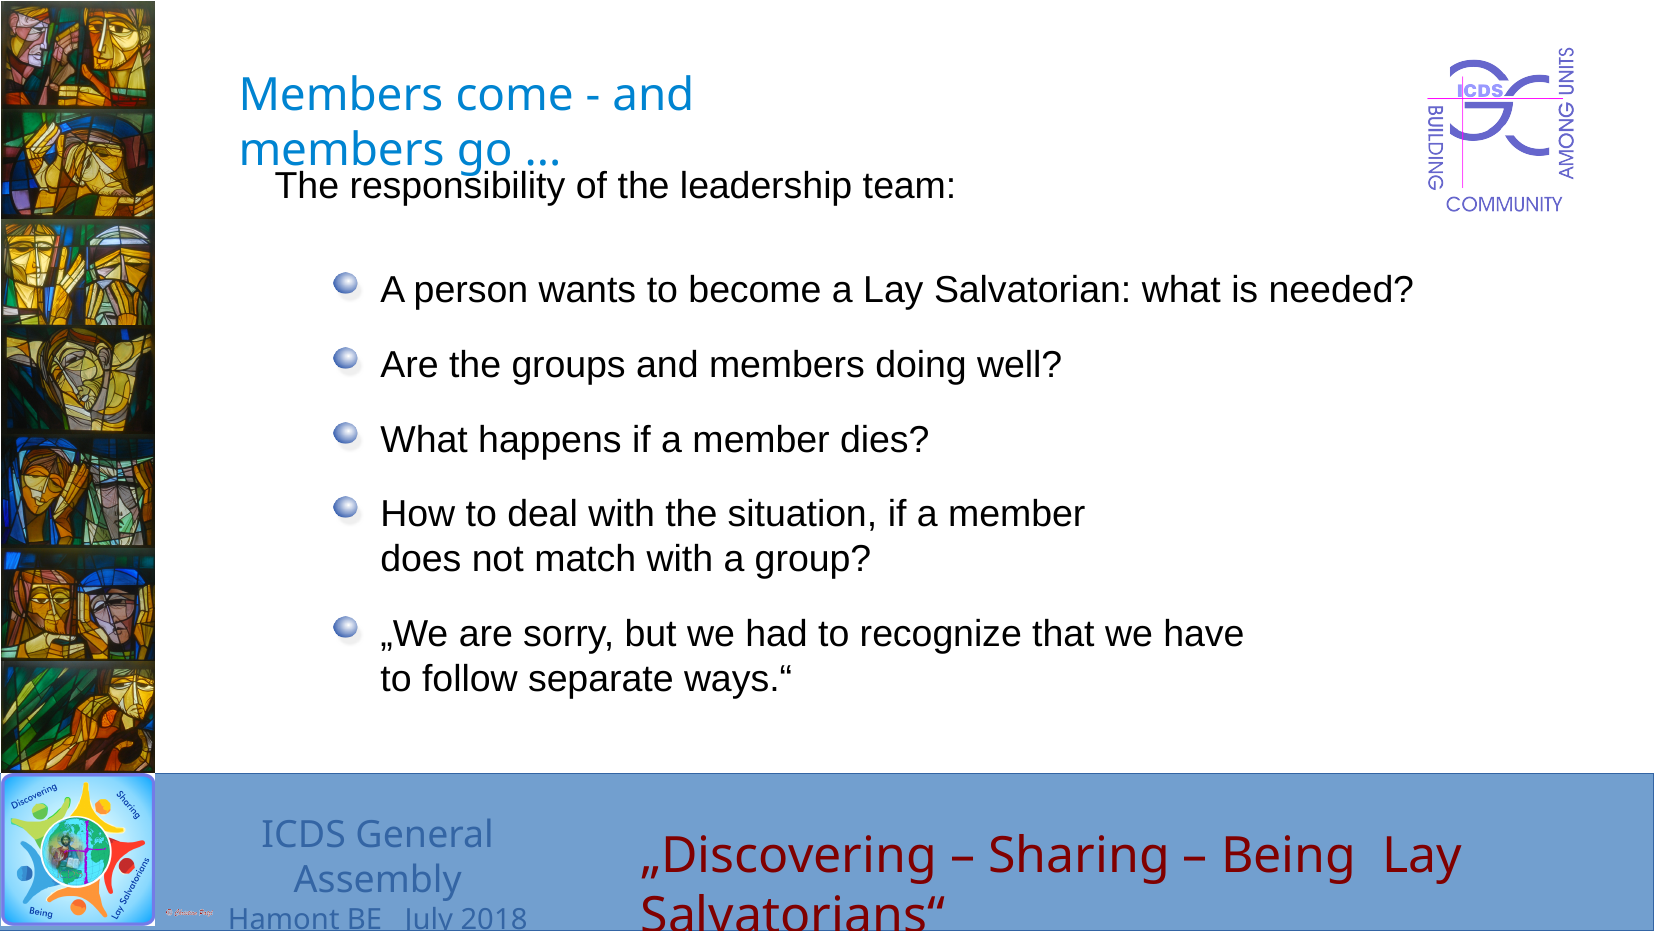

Members come - and members go ...
The responsibility of the leadership team:
A person wants to become a Lay Salvatorian: what is needed?
Are the groups and members doing well?
What happens if a member dies?
How to deal with the situation, if a member
does not match with a group?
„We are sorry, but we had to recognize that we have
to follow separate ways.“
„Discovering – Sharing – Being Lay Salvatorians“